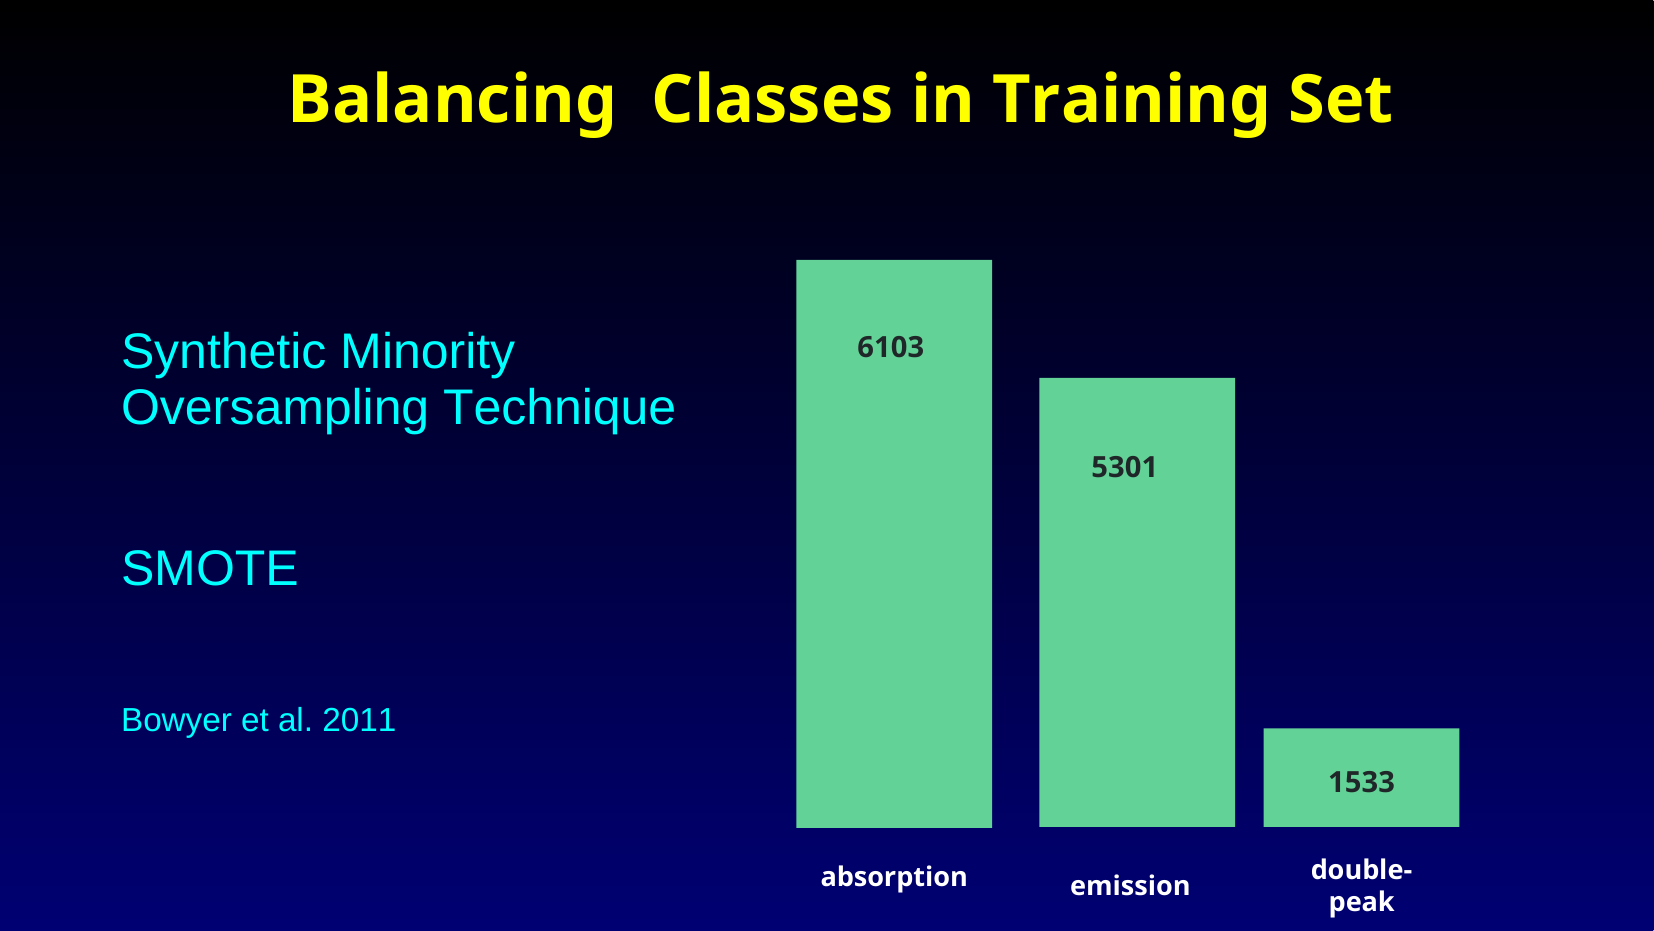

# Balancing Classes in Training Set
6103
Synthetic Minority Oversampling Technique
SMOTE
Bowyer et al. 2011
5301
1533
absorption
emission
double-peak